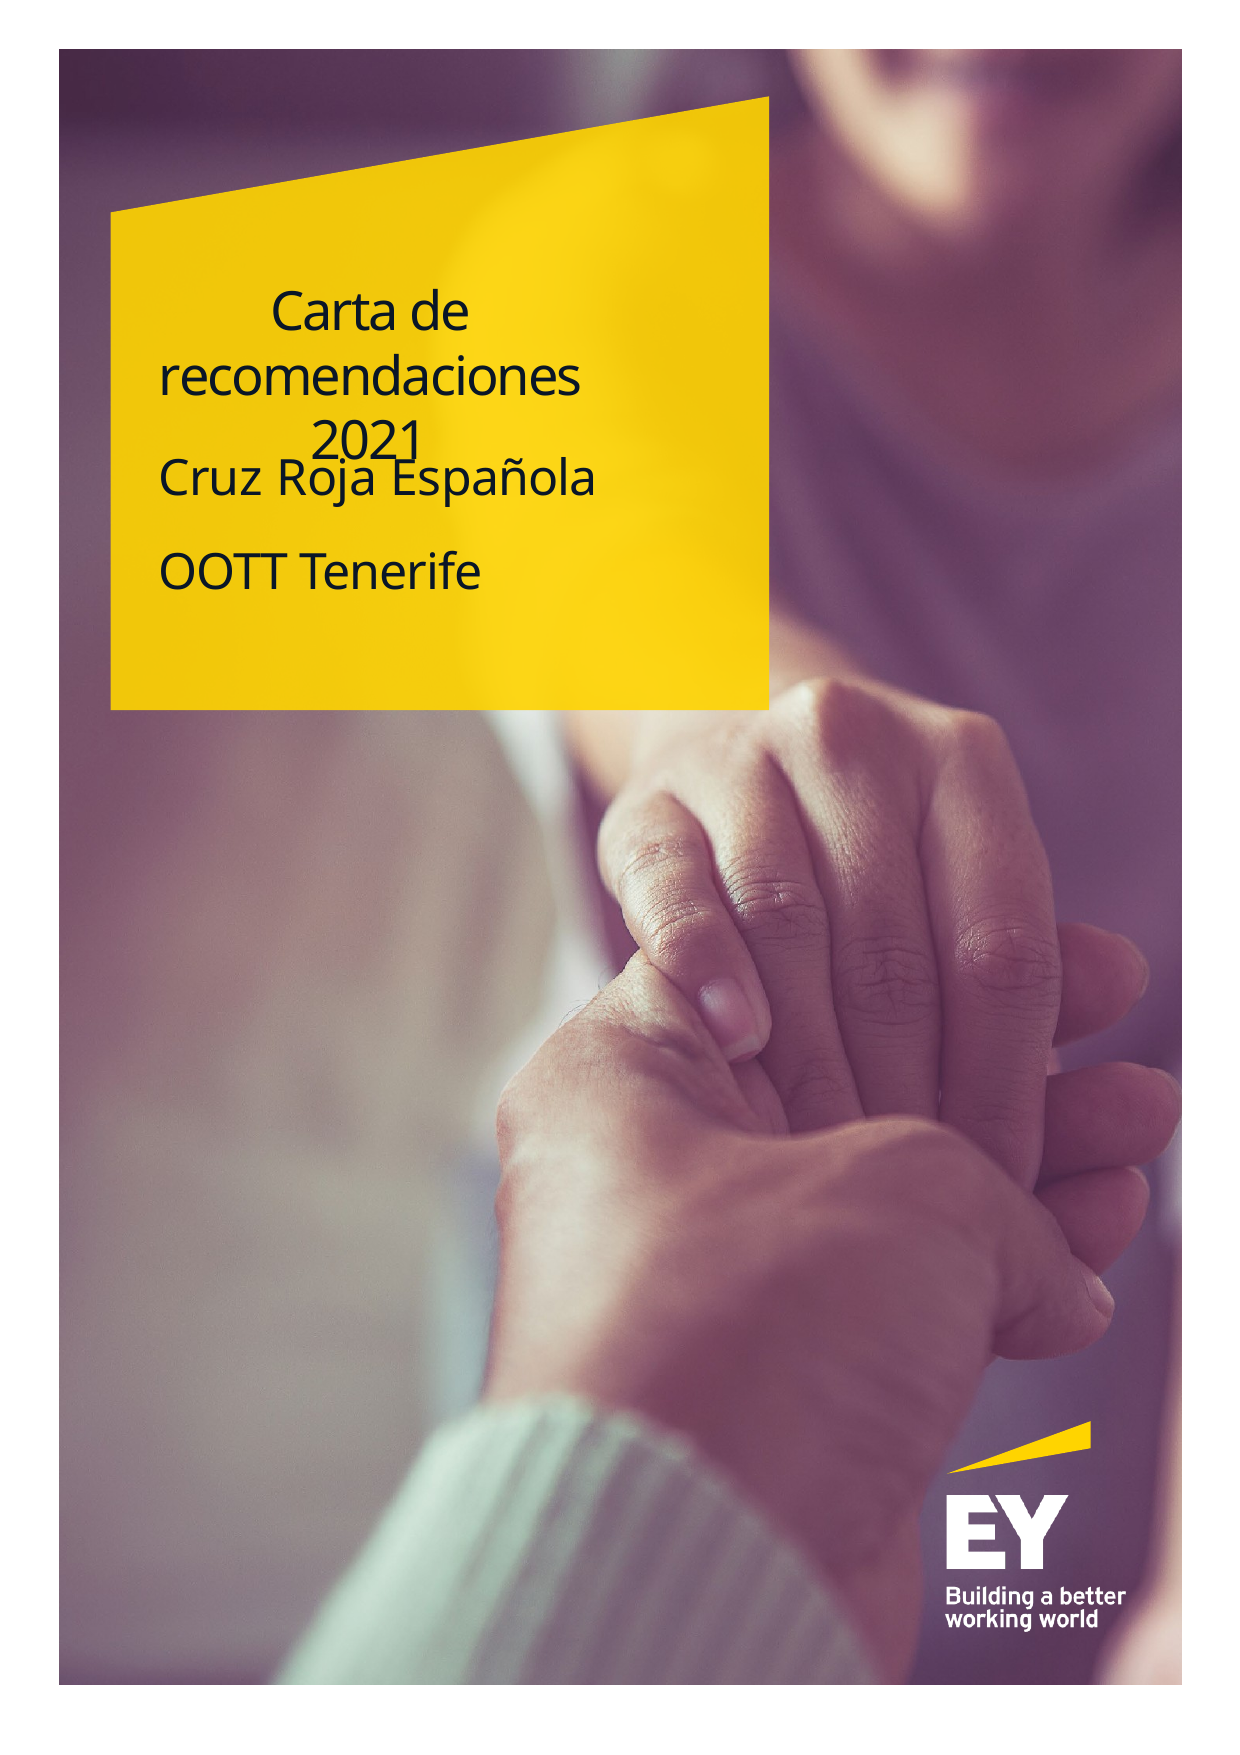

# Carta de recomendaciones 2021
Cruz Roja Española
OOTT Tenerife